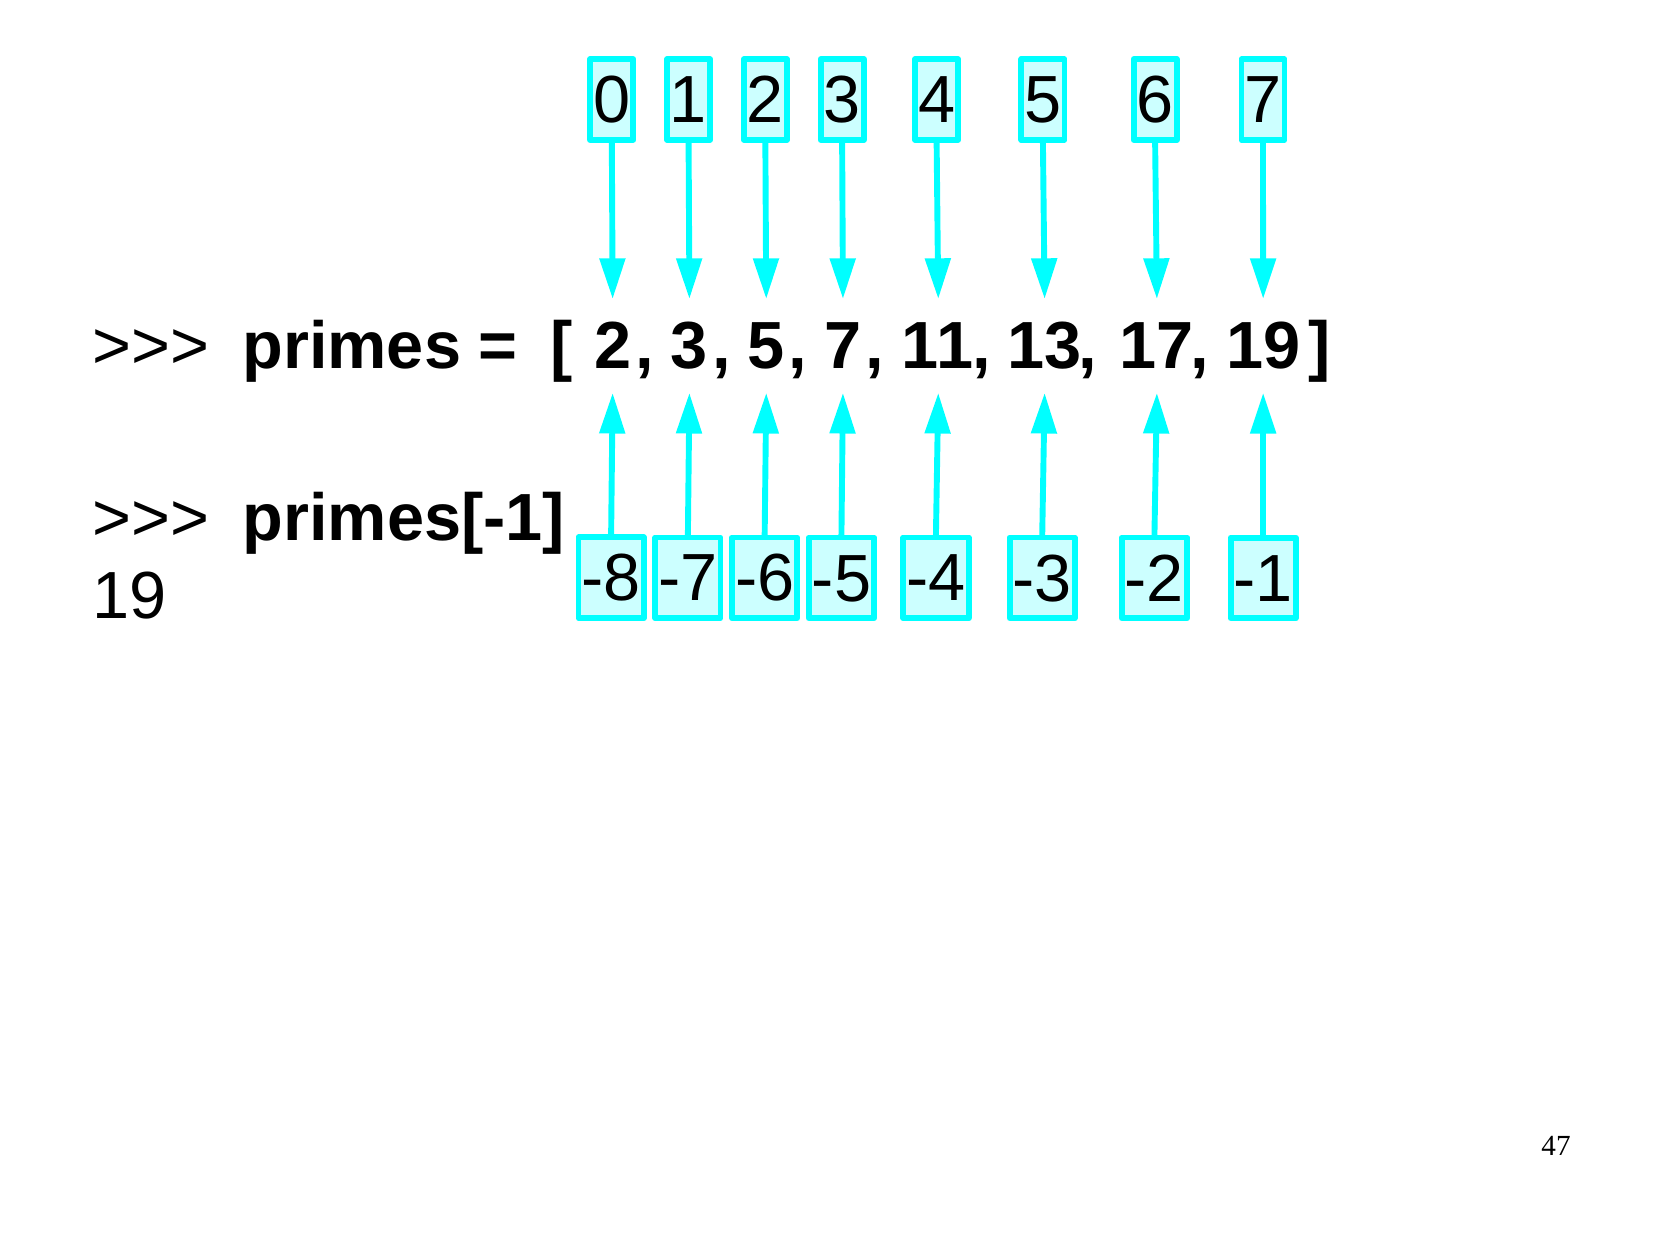

0
1
2
4
3
5
6
7
>>>
primes	=	[
2
,
3
,
5
,
7
,
11
,
13
,
17
,
19
]
>>>
primes[-1]
-8
-7
-6
-4
-5
-3
-2
-1
19
47